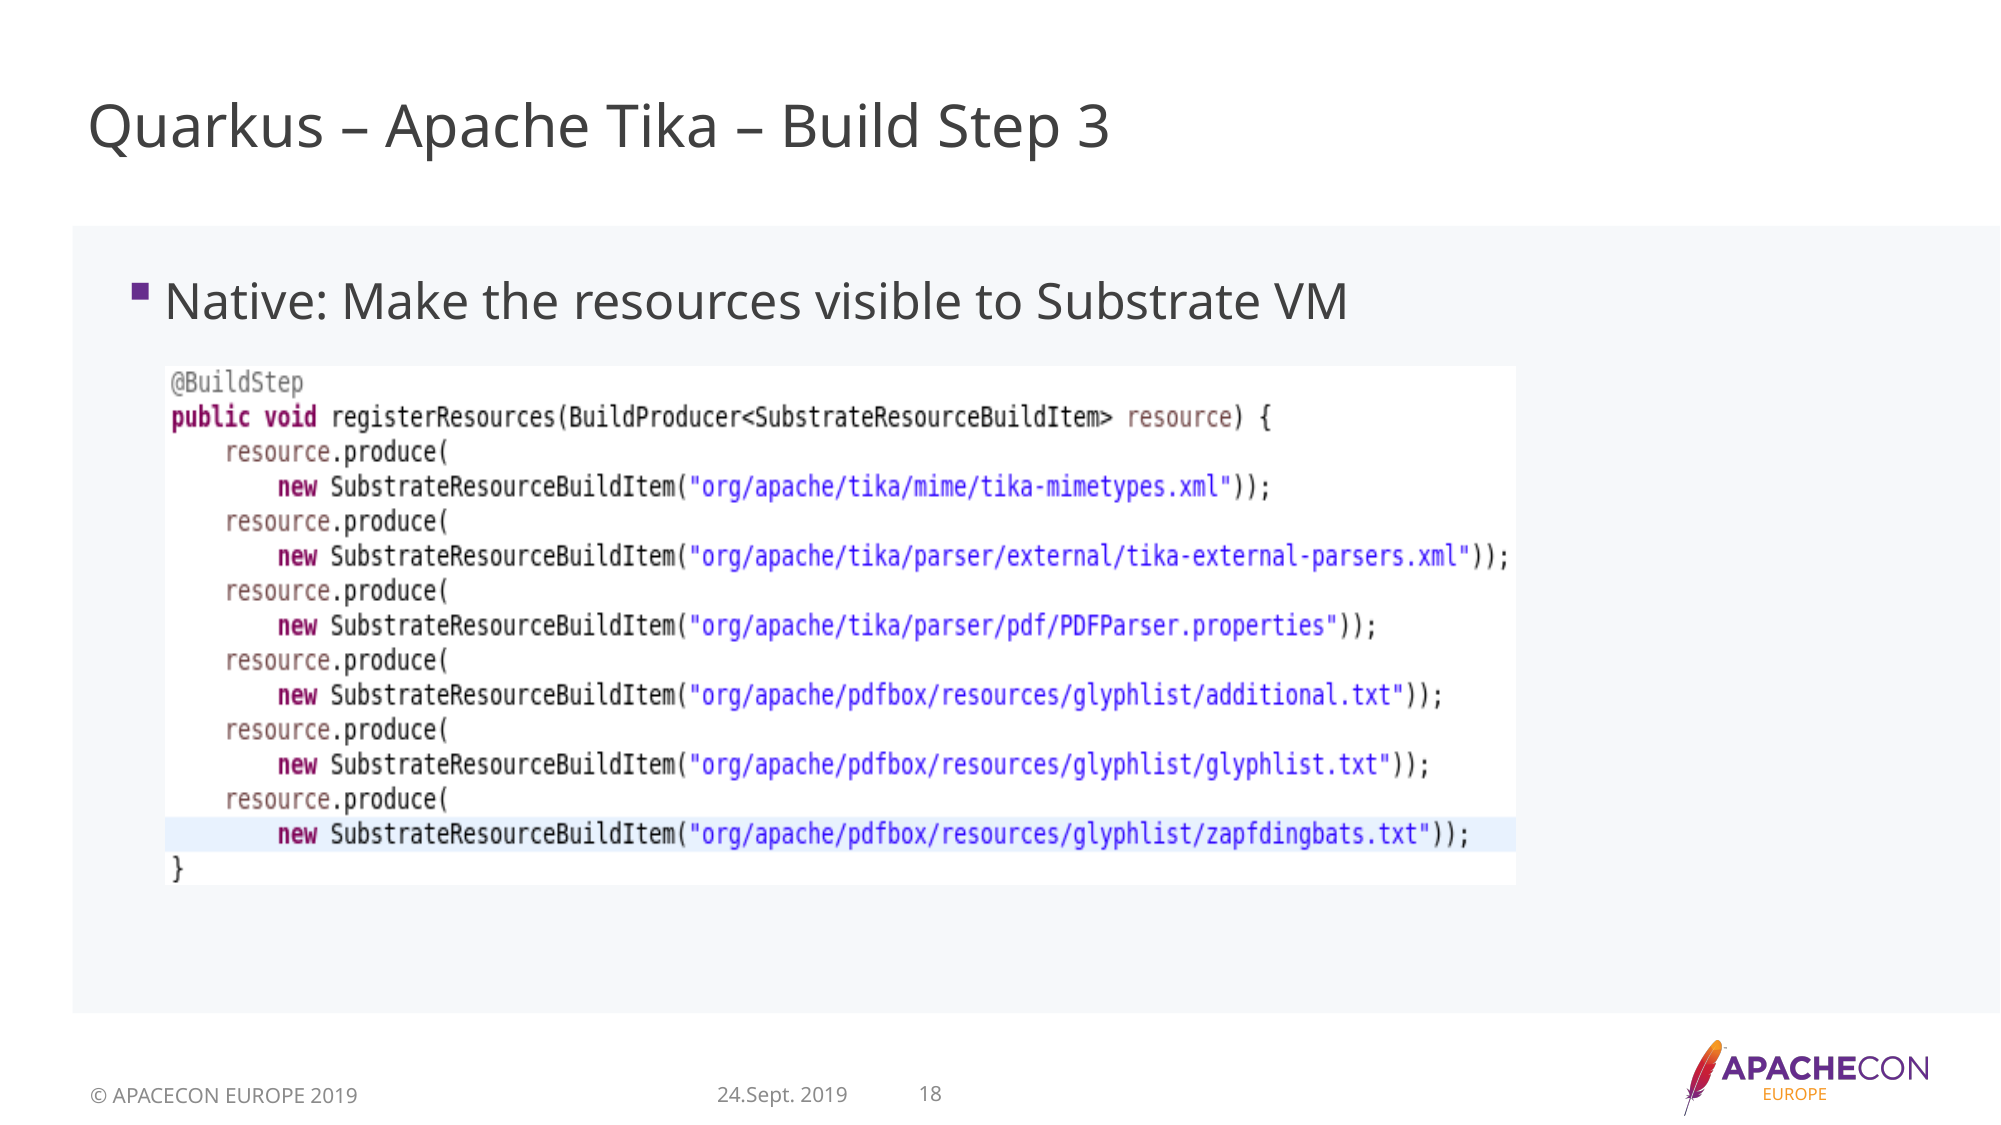

# Quarkus – Apache Tika – Build Step 3
Native: Make the resources visible to Substrate VM
© APACECON EUROPE 2019
24.Sept. 2019